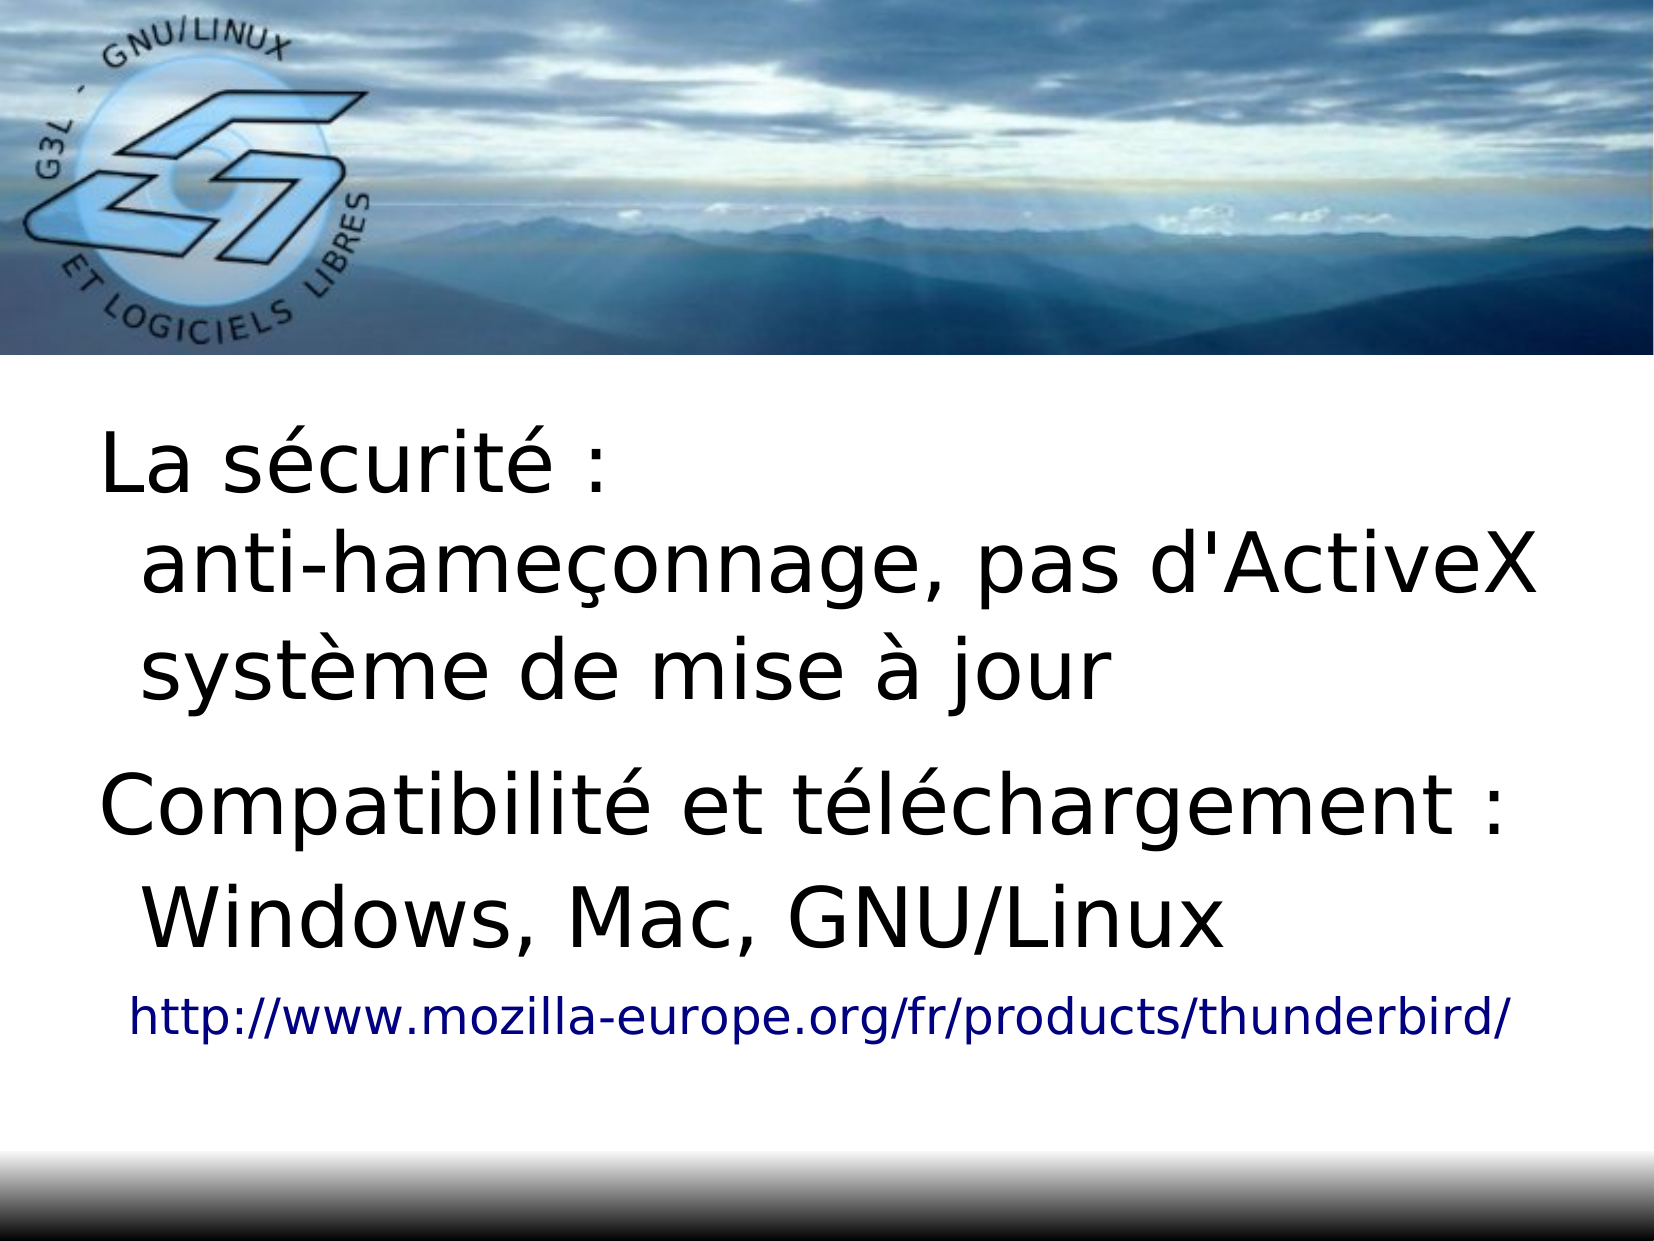

La sécurité :
 anti-hameçonnage, pas d'ActiveX
 système de mise à jour
Compatibilité et téléchargement :
 Windows, Mac, GNU/Linux
 http://www.mozilla-europe.org/fr/products/thunderbird/